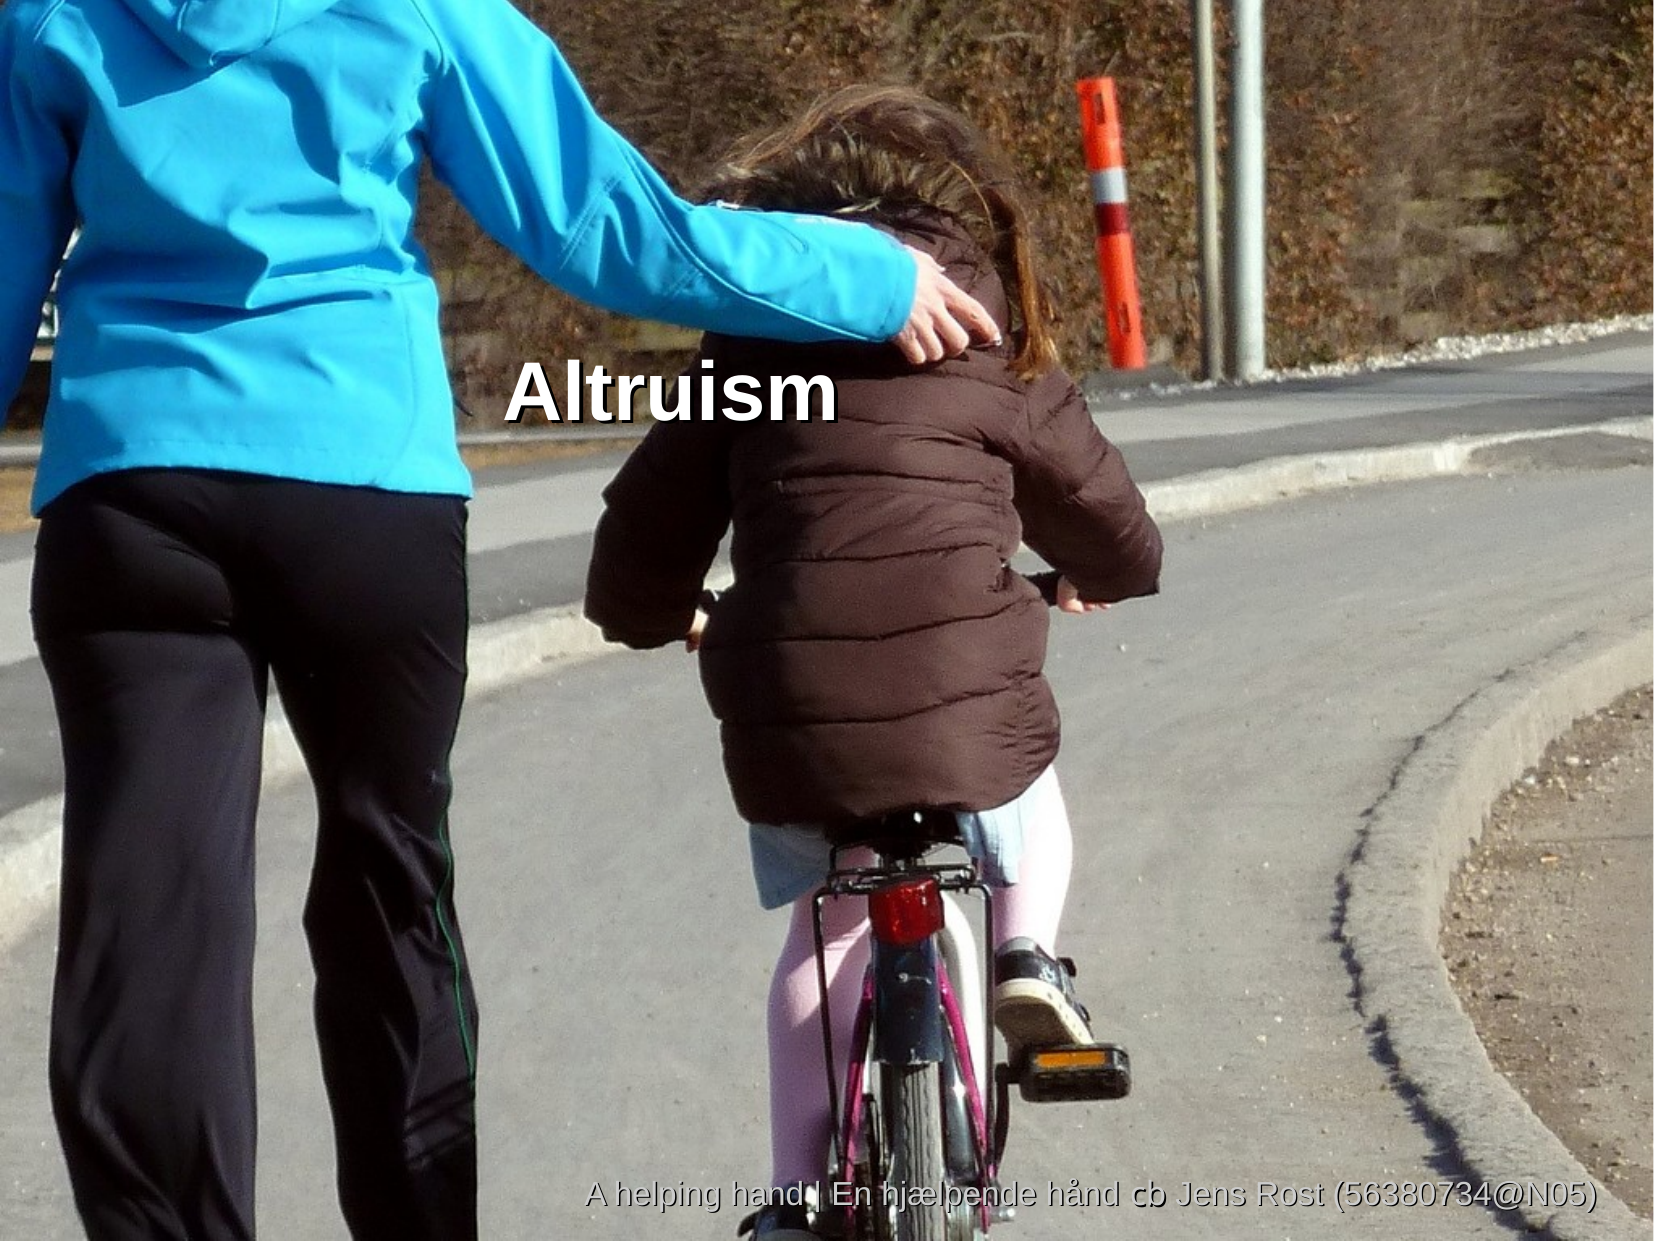

Altruism
A helping hand | En hjælpende hånd cb Jens Rost (56380734@N05)